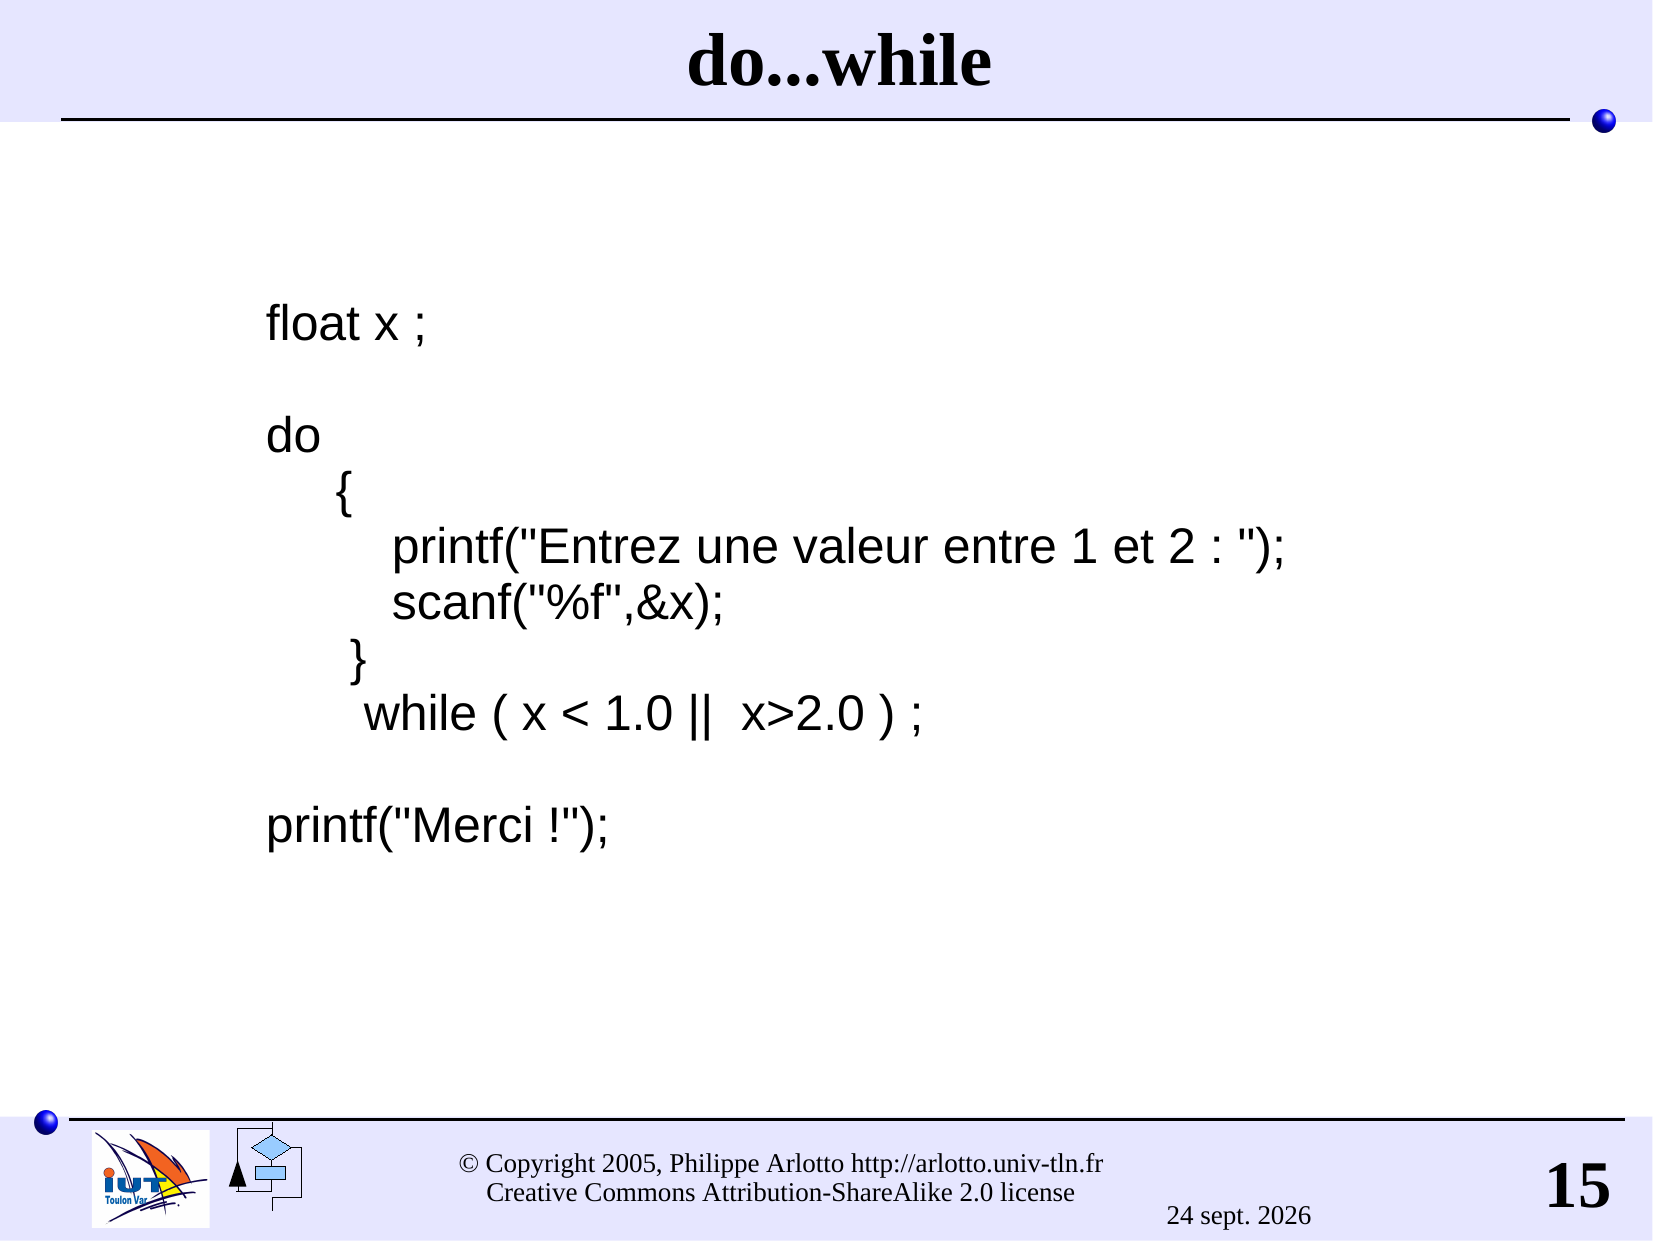

# do...while
float x ;
do
 {
 printf("Entrez une valeur entre 1 et 2 : ");
 scanf("%f",&x);
 }
 while ( x < 1.0 || x>2.0 ) ;
printf("Merci !");